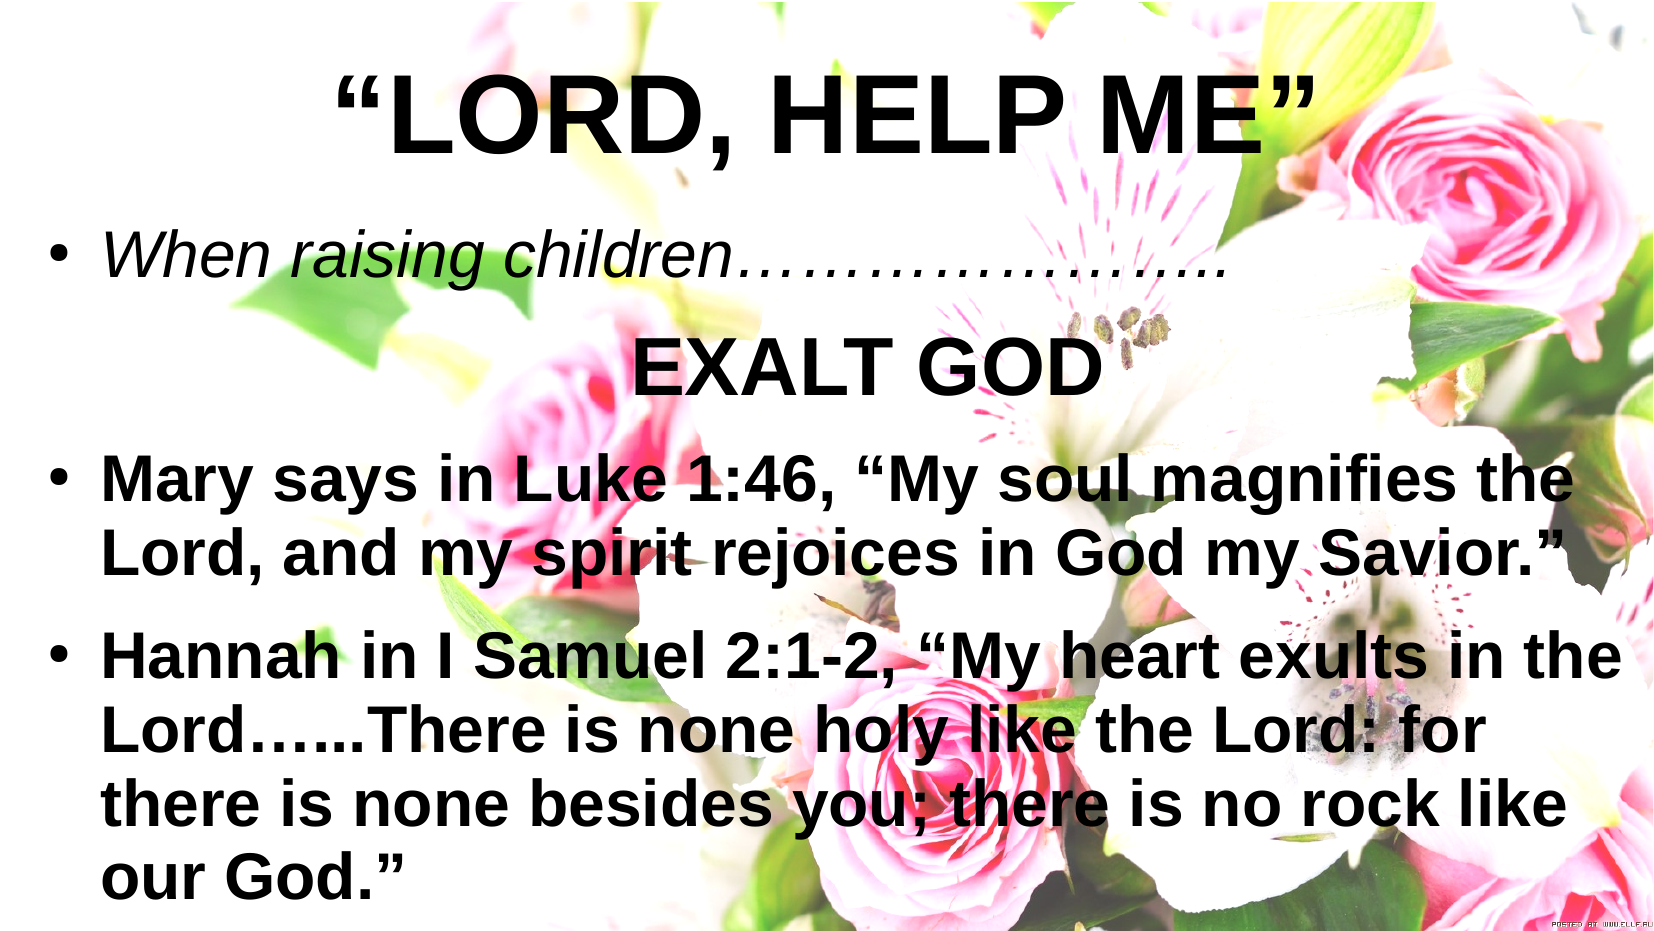

# “LORD, HELP ME”
When raising children…………………..
EXALT GOD
Mary says in Luke 1:46, “My soul magnifies the Lord, and my spirit rejoices in God my Savior.”
Hannah in I Samuel 2:1-2, “My heart exults in the Lord…...There is none holy like the Lord: for there is none besides you; there is no rock like our God.”